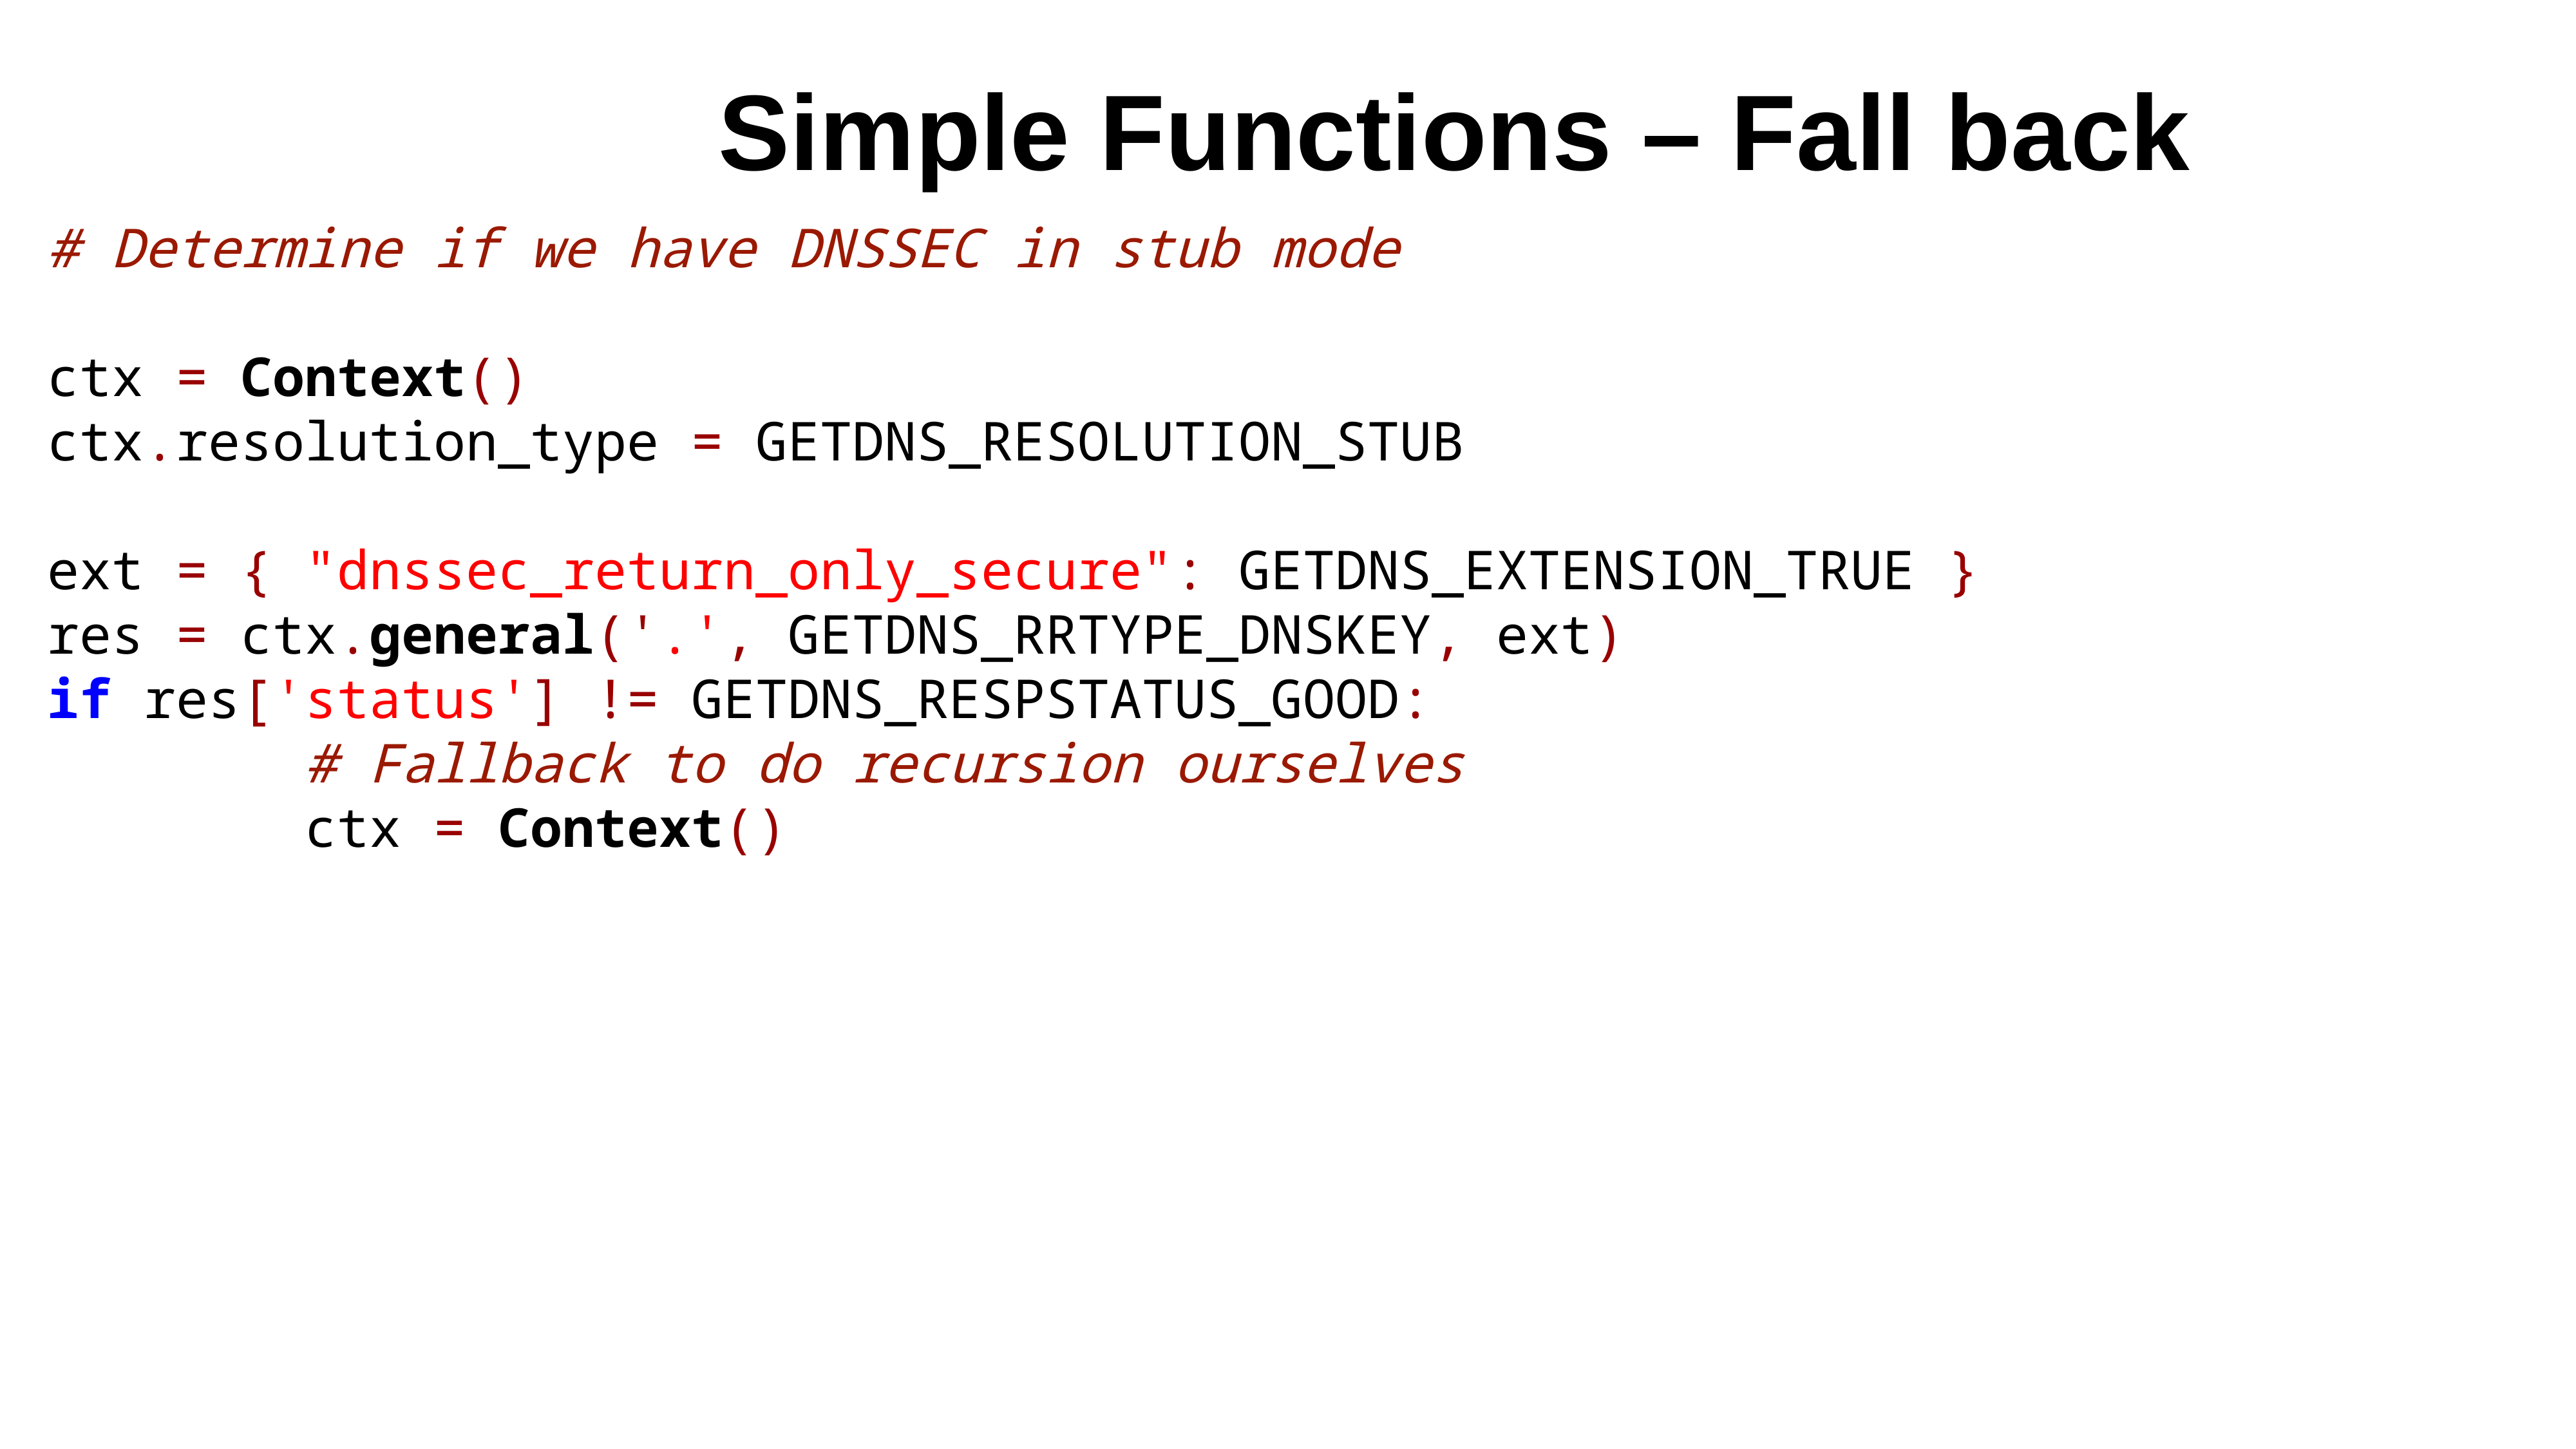

# Simple Functions – Fall back
# Determine if we have DNSSEC in stub mode
ctx = Context()
ctx.resolution_type = GETDNS_RESOLUTION_STUB
ext = { "dnssec_return_only_secure": GETDNS_EXTENSION_TRUE }
res = ctx.general('.', GETDNS_RRTYPE_DNSKEY, ext)
if res['status'] != GETDNS_RESPSTATUS_GOOD:
 # Fallback to do recursion ourselves
 ctx = Context()